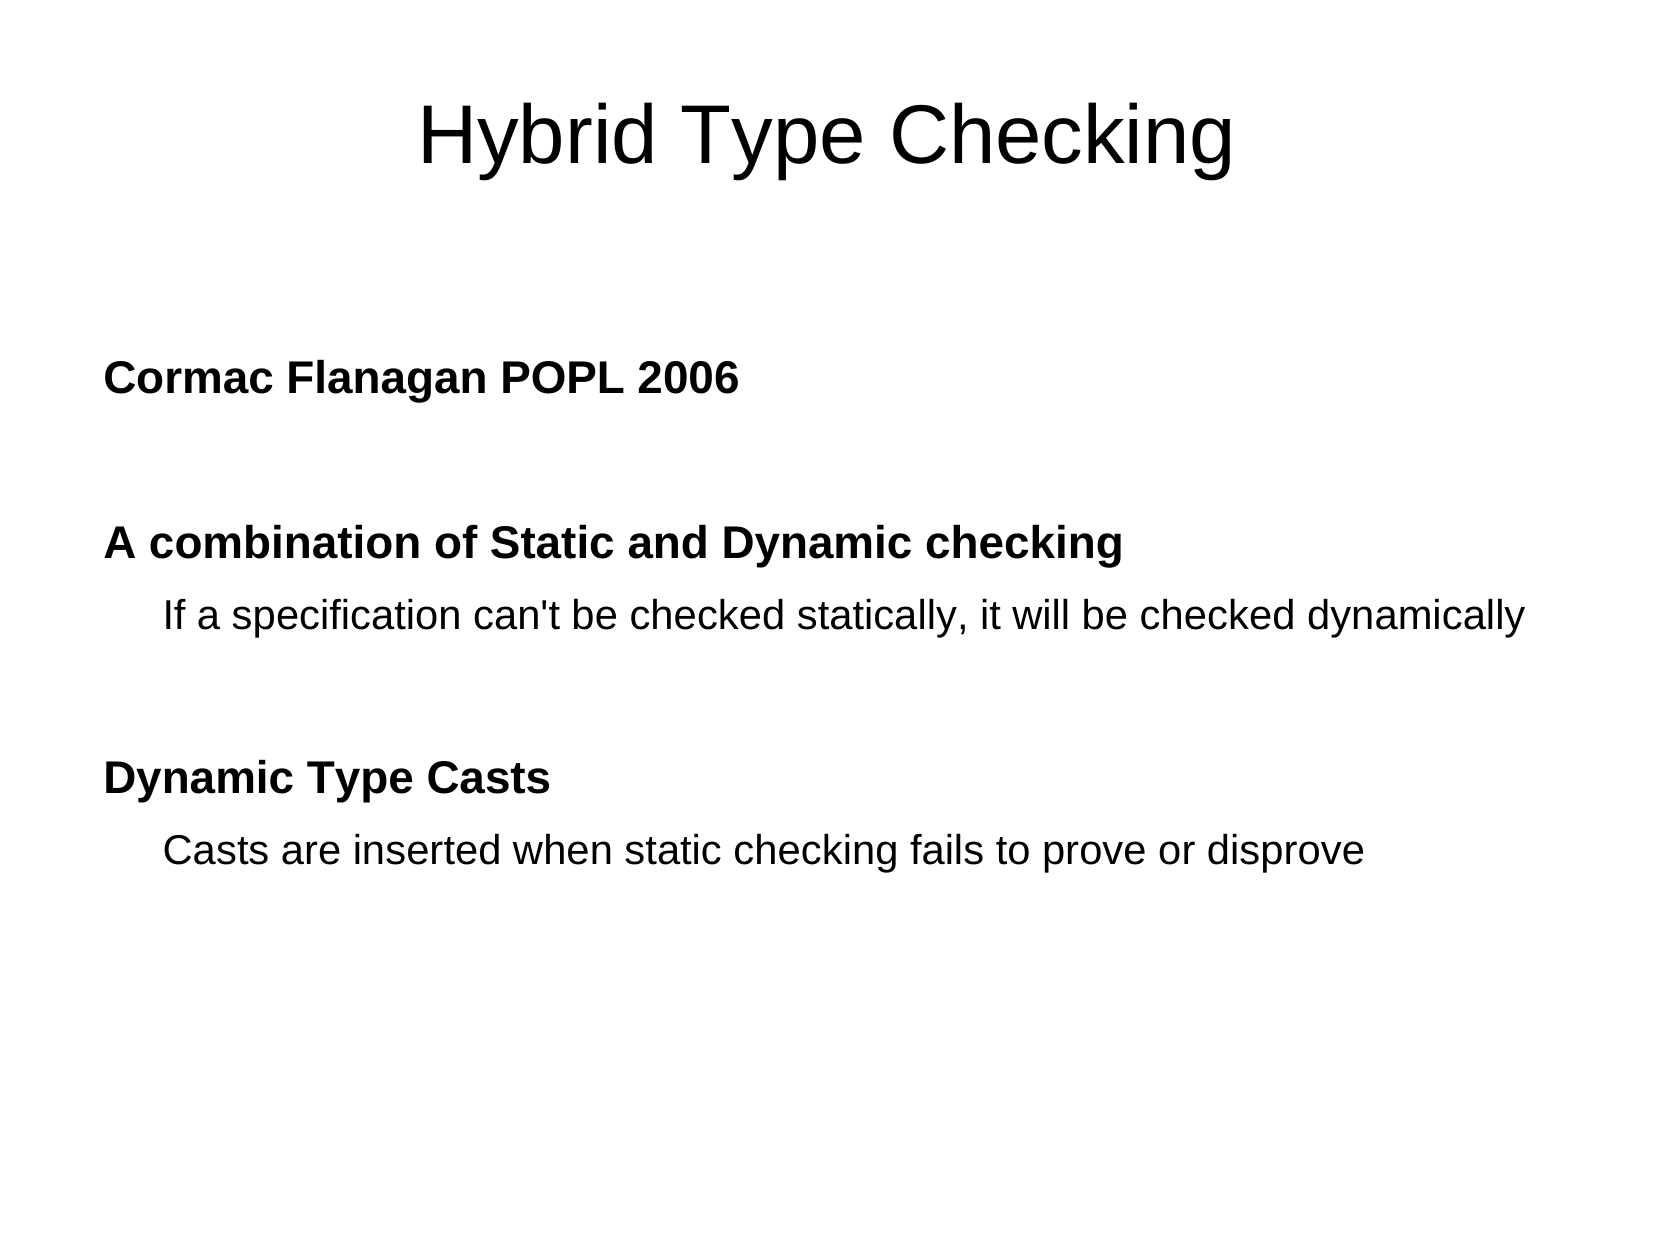

Hybrid Type Checking
Cormac Flanagan POPL 2006
A combination of Static and Dynamic checking
If a specification can't be checked statically, it will be checked dynamically
Dynamic Type Casts
Casts are inserted when static checking fails to prove or disprove